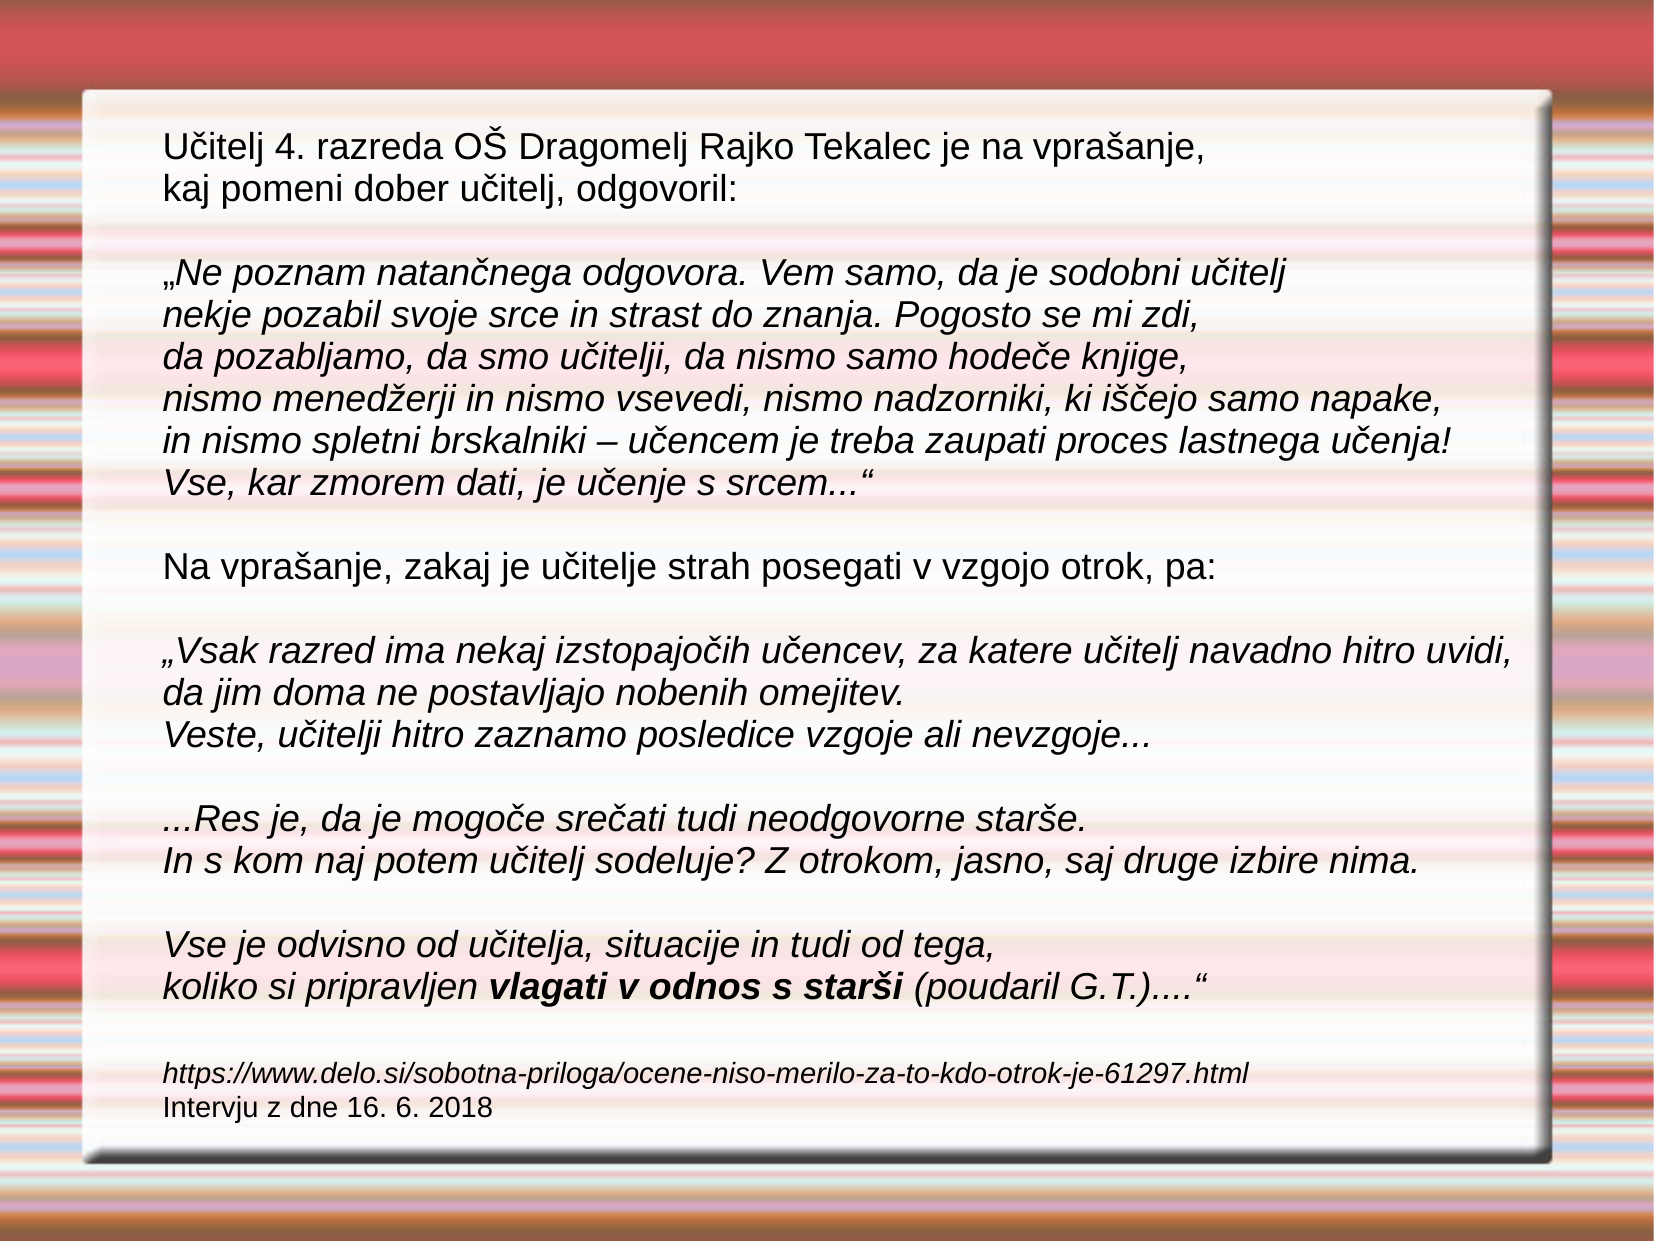

Učitelj 4. razreda OŠ Dragomelj Rajko Tekalec je na vprašanje,
kaj pomeni dober učitelj, odgovoril:
„Ne poznam natančnega odgovora. Vem samo, da je sodobni učitelj
nekje pozabil svoje srce in strast do znanja. Pogosto se mi zdi,
da pozabljamo, da smo učitelji, da nismo samo hodeče knjige,
nismo menedžerji in nismo vsevedi, nismo nadzorniki, ki iščejo samo napake,
in nismo spletni brskalniki – učencem je treba zaupati proces lastnega učenja!
Vse, kar zmorem dati, je učenje s srcem...“
Na vprašanje, zakaj je učitelje strah posegati v vzgojo otrok, pa:
„Vsak razred ima nekaj izstopajočih učencev, za katere učitelj navadno hitro uvidi,
da jim doma ne postavljajo nobenih omejitev.
Veste, učitelji hitro zaznamo posledice vzgoje ali nevzgoje...
...Res je, da je mogoče srečati tudi neodgovorne starše.
In s kom naj potem učitelj sodeluje? Z otrokom, jasno, saj druge izbire nima.
Vse je odvisno od učitelja, situacije in tudi od tega,
koliko si pripravljen vlagati v odnos s starši (poudaril G.T.)....“
https://www.delo.si/sobotna-priloga/ocene-niso-merilo-za-to-kdo-otrok-je-61297.html
Intervju z dne 16. 6. 2018